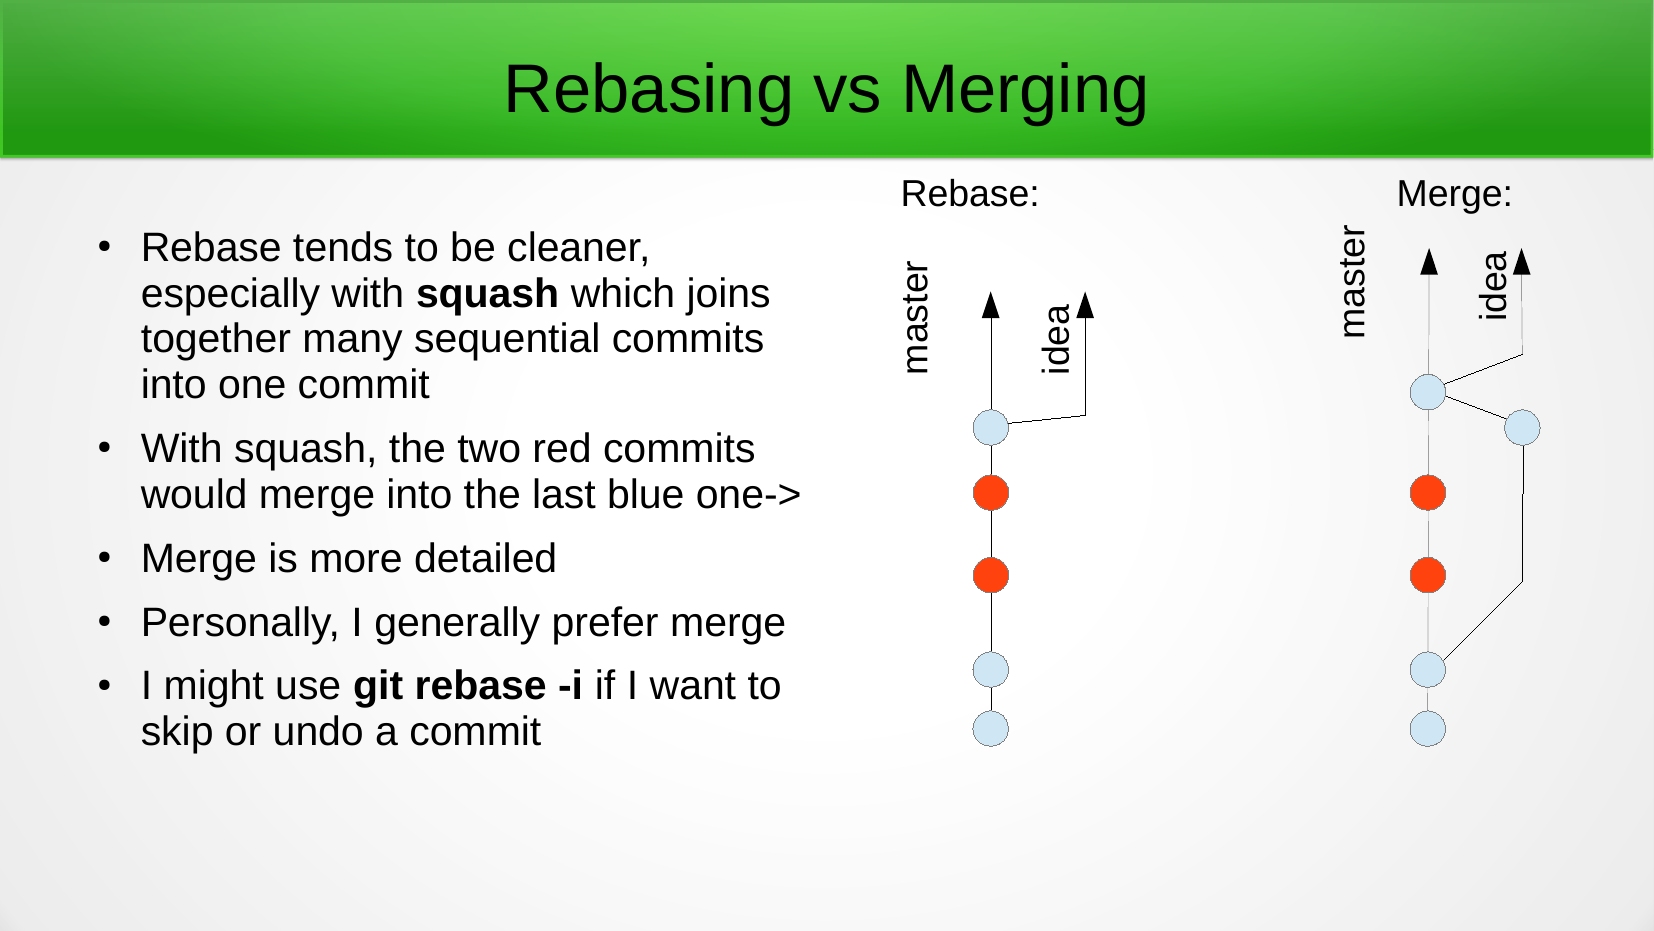

# Rebasing vs Merging
Rebase:
Merge:
idea
Rebase tends to be cleaner, especially with squash which joins together many sequential commits into one commit
With squash, the two red commits would merge into the last blue one->
Merge is more detailed
Personally, I generally prefer merge
I might use git rebase -i if I want to skip or undo a commit
master
master
idea